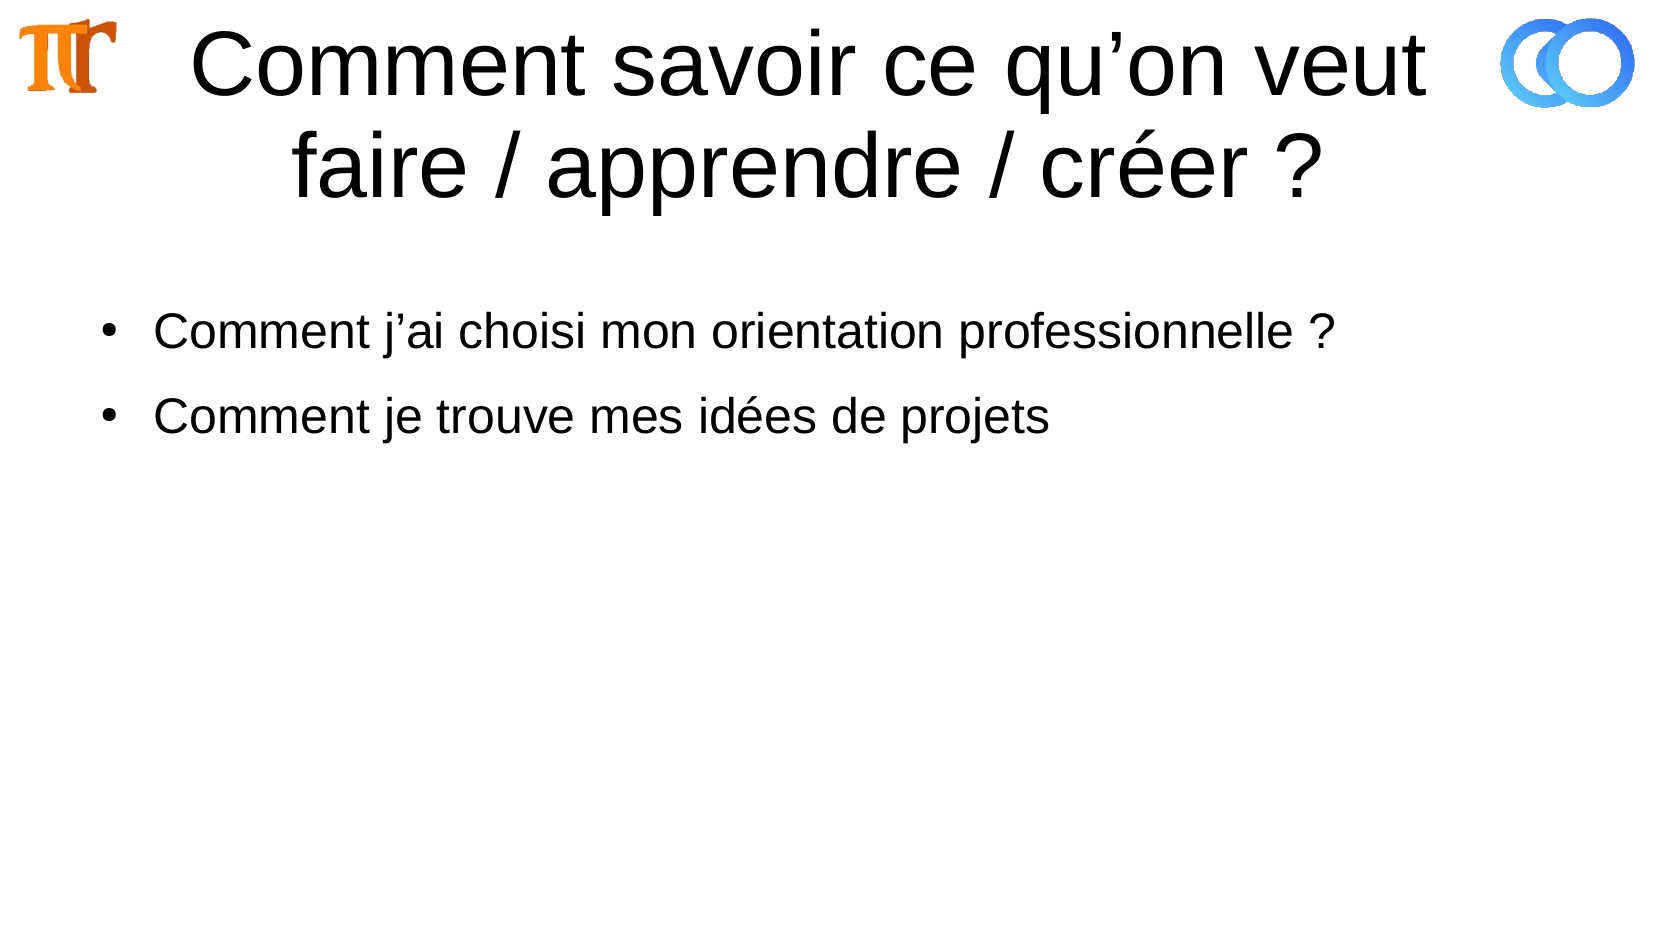

# Comment savoir ce qu’on veut faire / apprendre / créer ?
Comment j’ai choisi mon orientation professionnelle ?
Comment je trouve mes idées de projets